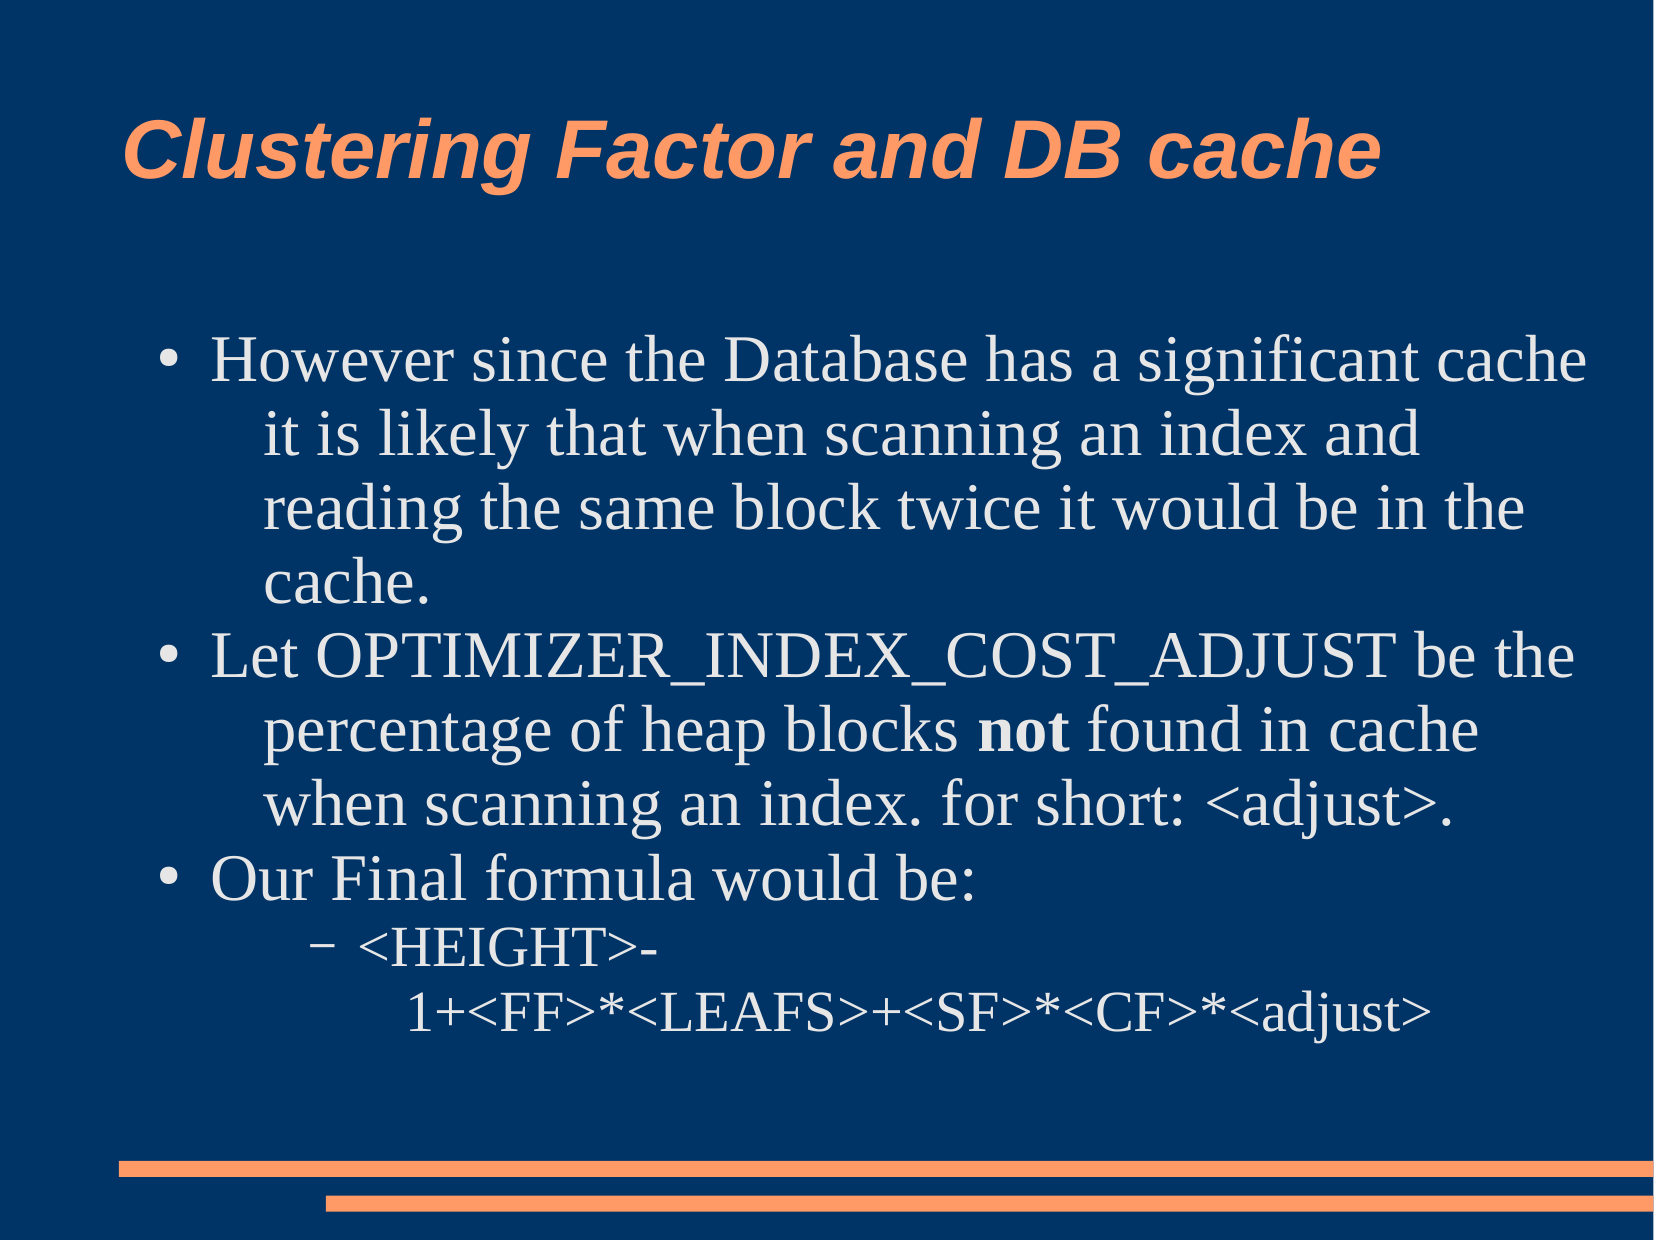

# Clustering Factor and DB cache
However since the Database has a significant cache it is likely that when scanning an index and reading the same block twice it would be in the cache.
Let OPTIMIZER_INDEX_COST_ADJUST be the percentage of heap blocks not found in cache when scanning an index. for short: <adjust>.
Our Final formula would be:
<HEIGHT>-1+<FF>*<LEAFS>+<SF>*<CF>*<adjust>